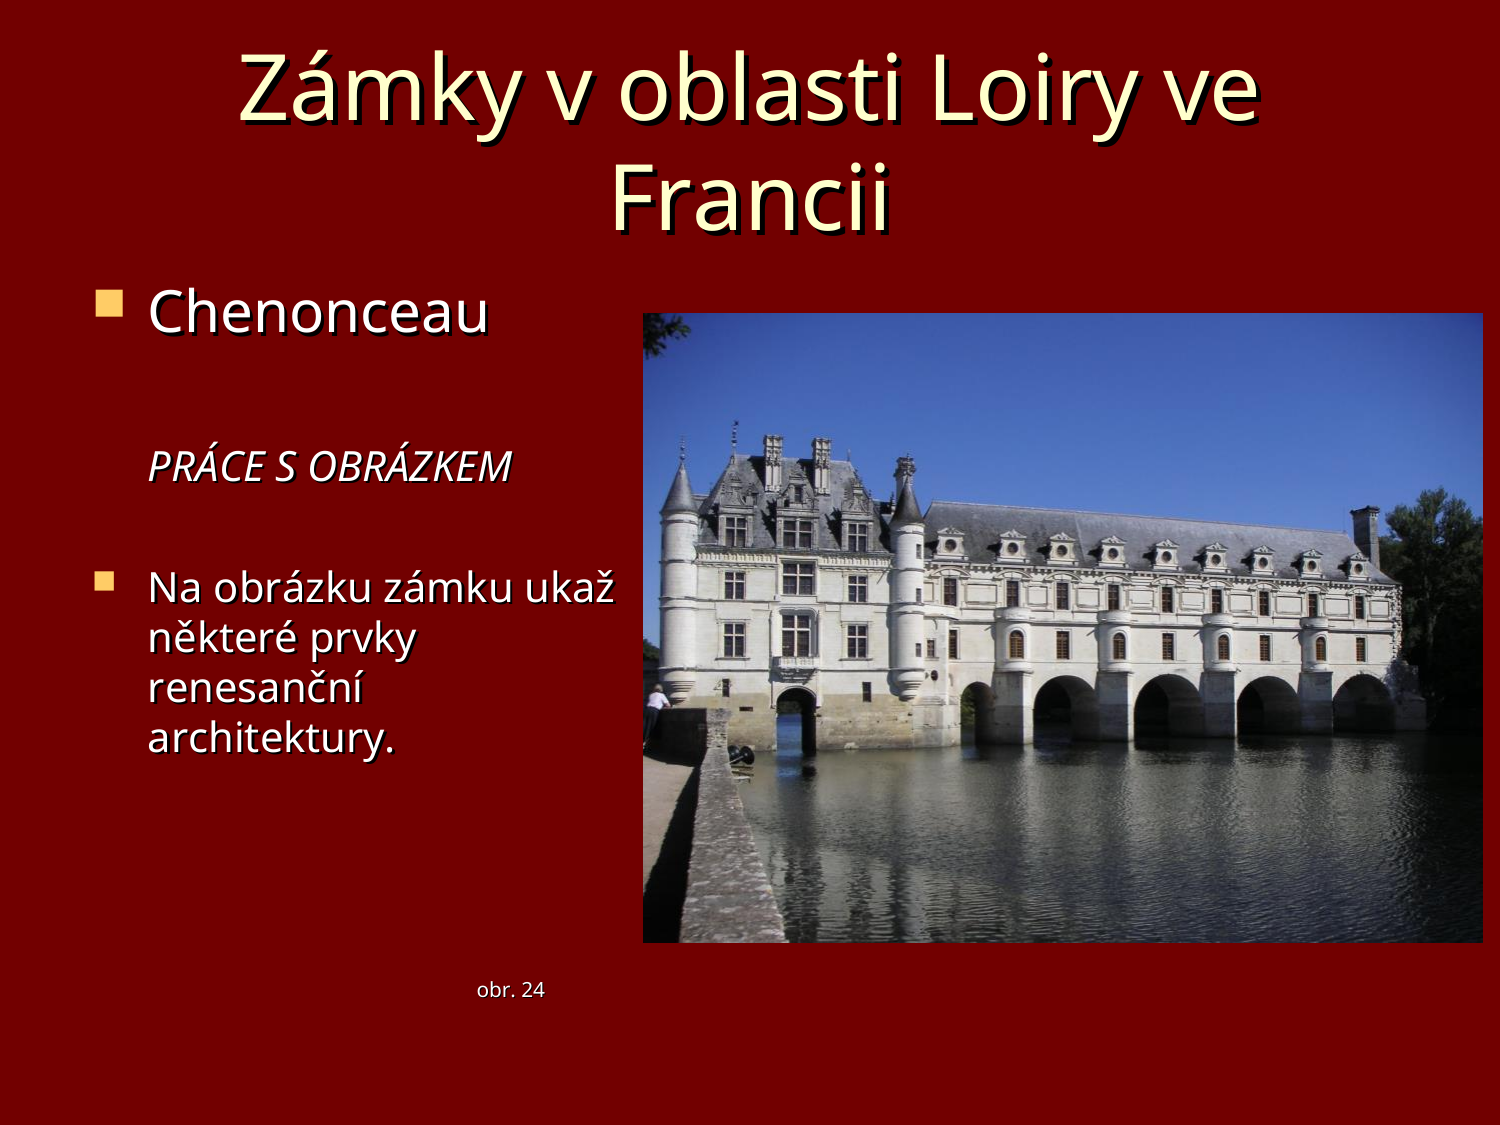

# Zámky v oblasti Loiry ve Francii
Chenonceau
	PRÁCE S OBRÁZKEM
Na obrázku zámku ukaž některé prvky renesanční architektury.
 obr. 24